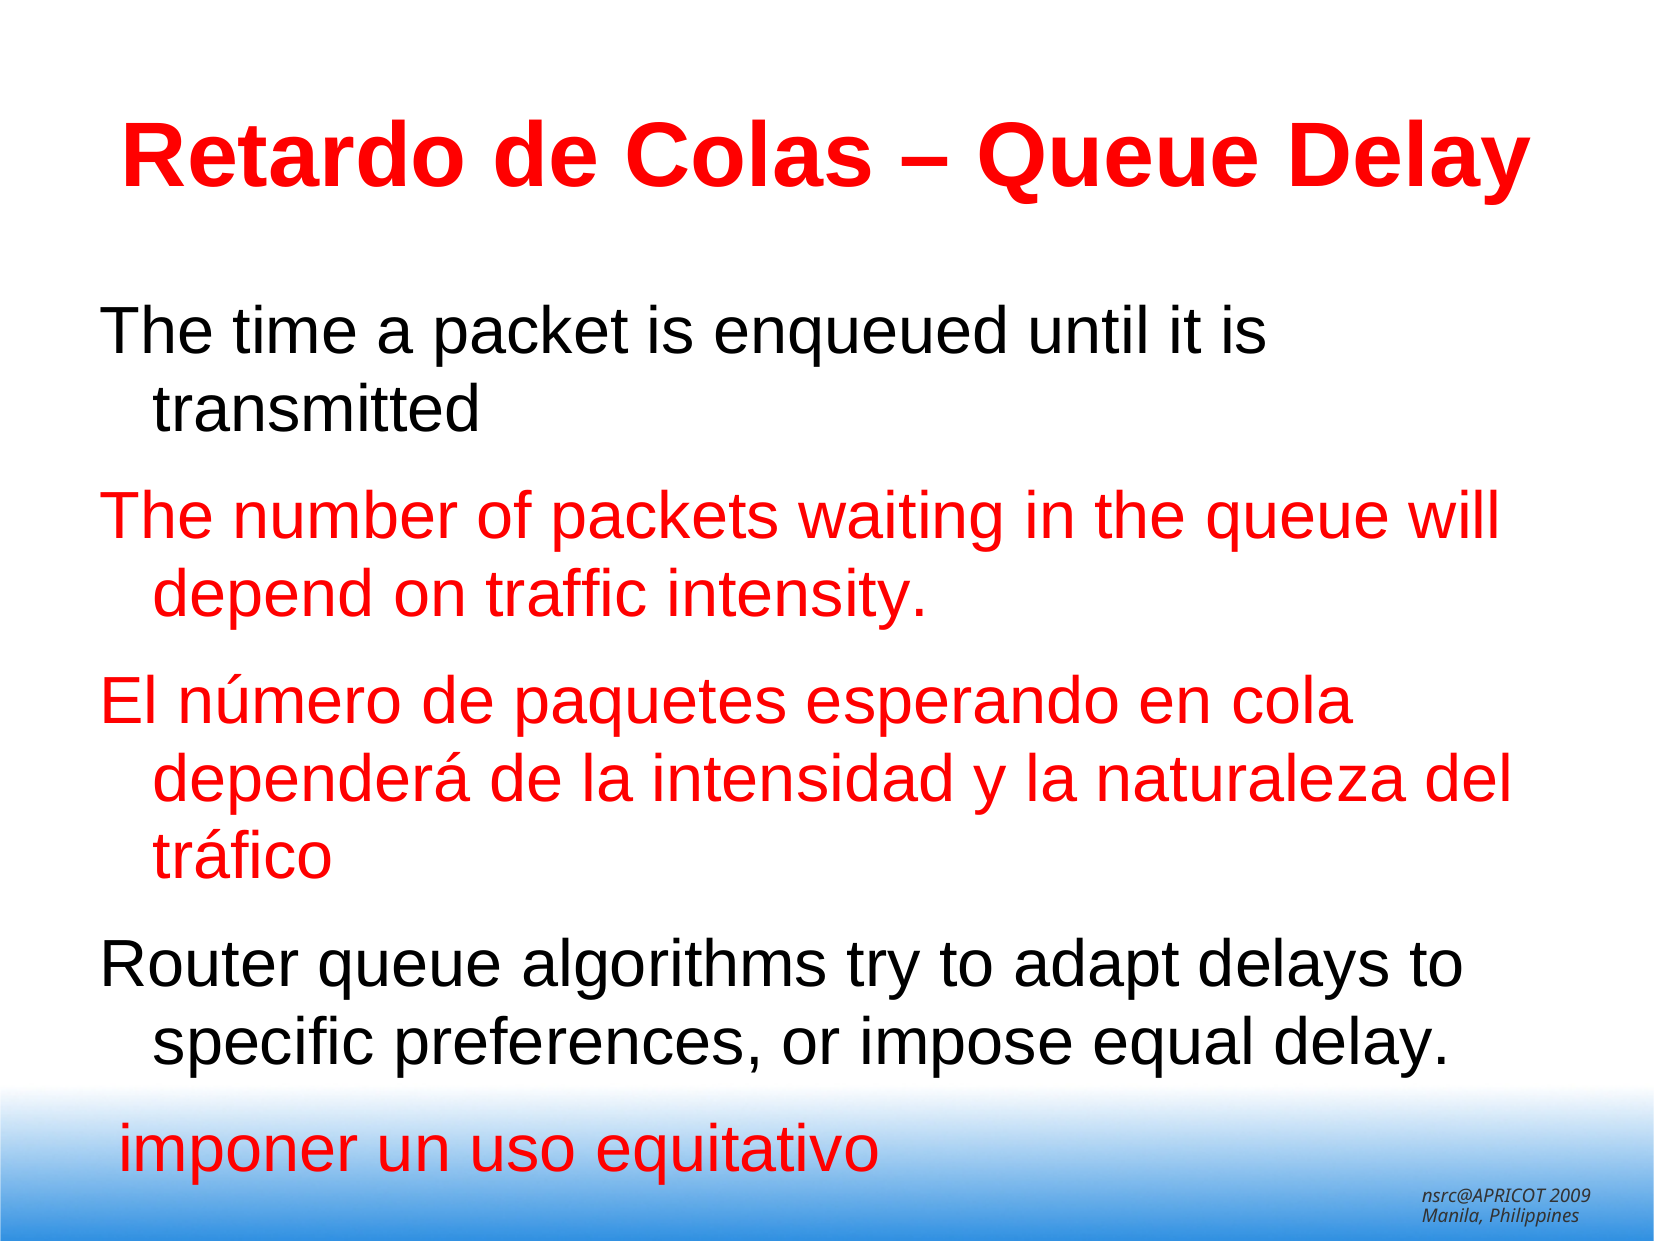

# Retardo de Colas – Queue Delay
The time a packet is enqueued until it is transmitted
The number of packets waiting in the queue will depend on traffic intensity.
El número de paquetes esperando en cola dependerá de la intensidad y la naturaleza del tráfico
Router queue algorithms try to adapt delays to specific preferences, or impose equal delay.
 imponer un uso equitativo